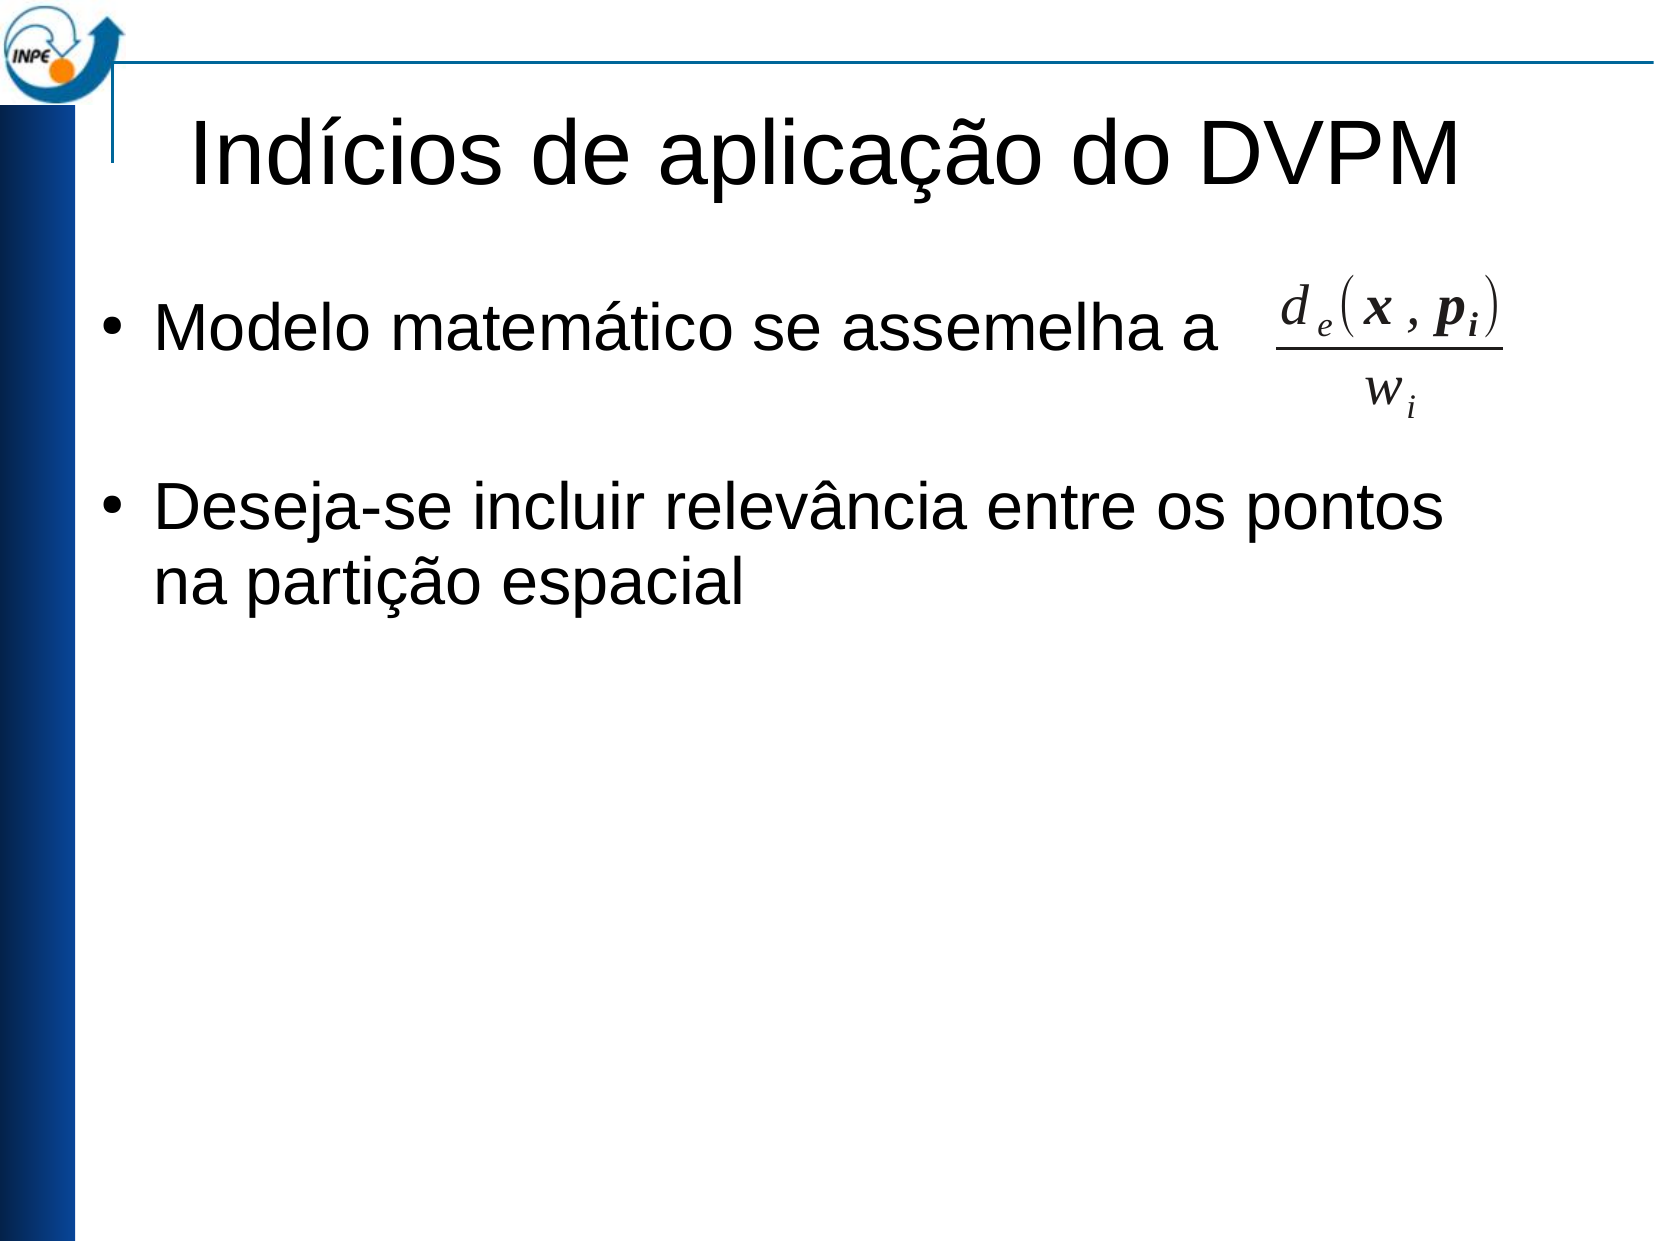

# Indícios de aplicação do DVPM
Modelo matemático se assemelha a
Deseja-se incluir relevância entre os pontos na partição espacial